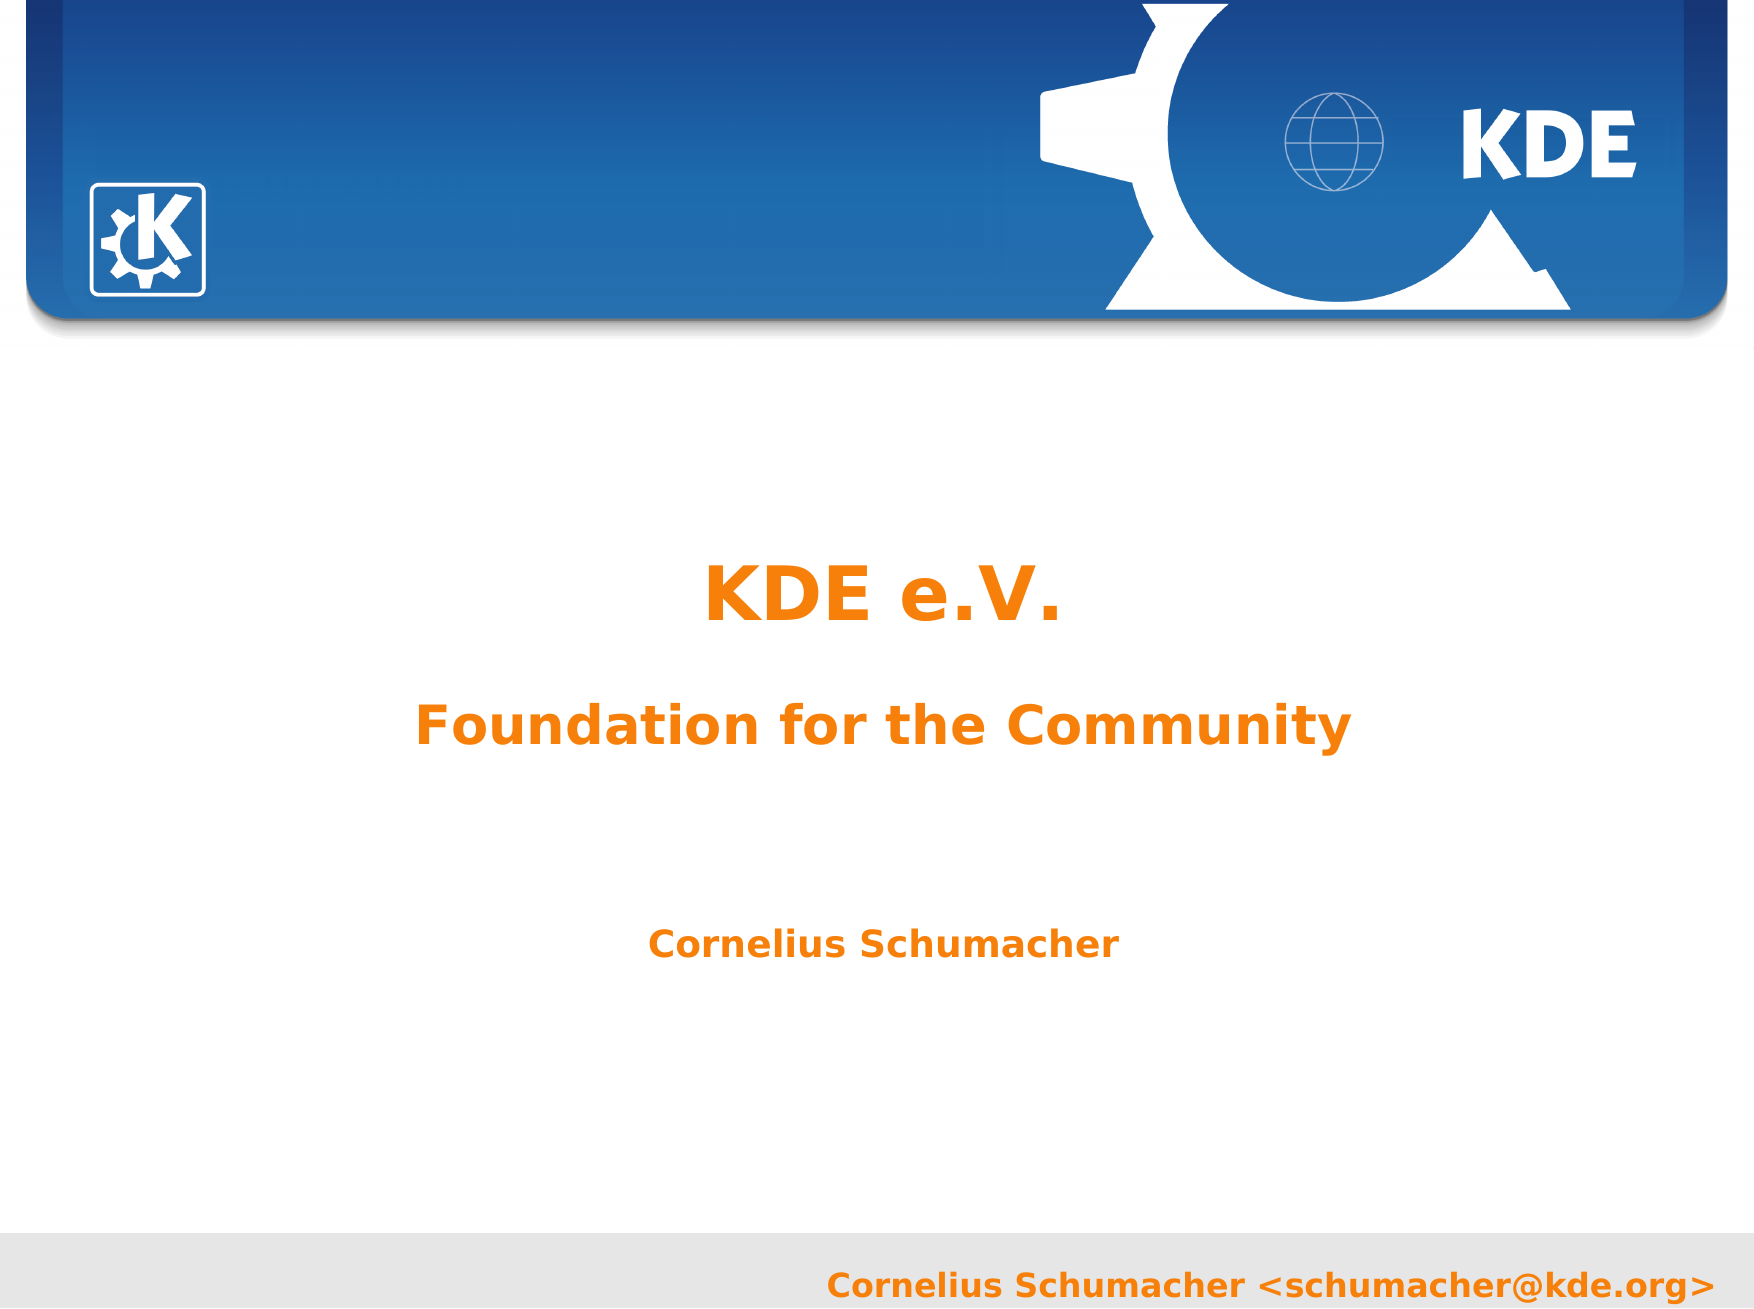

KDE e.V.
Foundation for the Community
Cornelius Schumacher